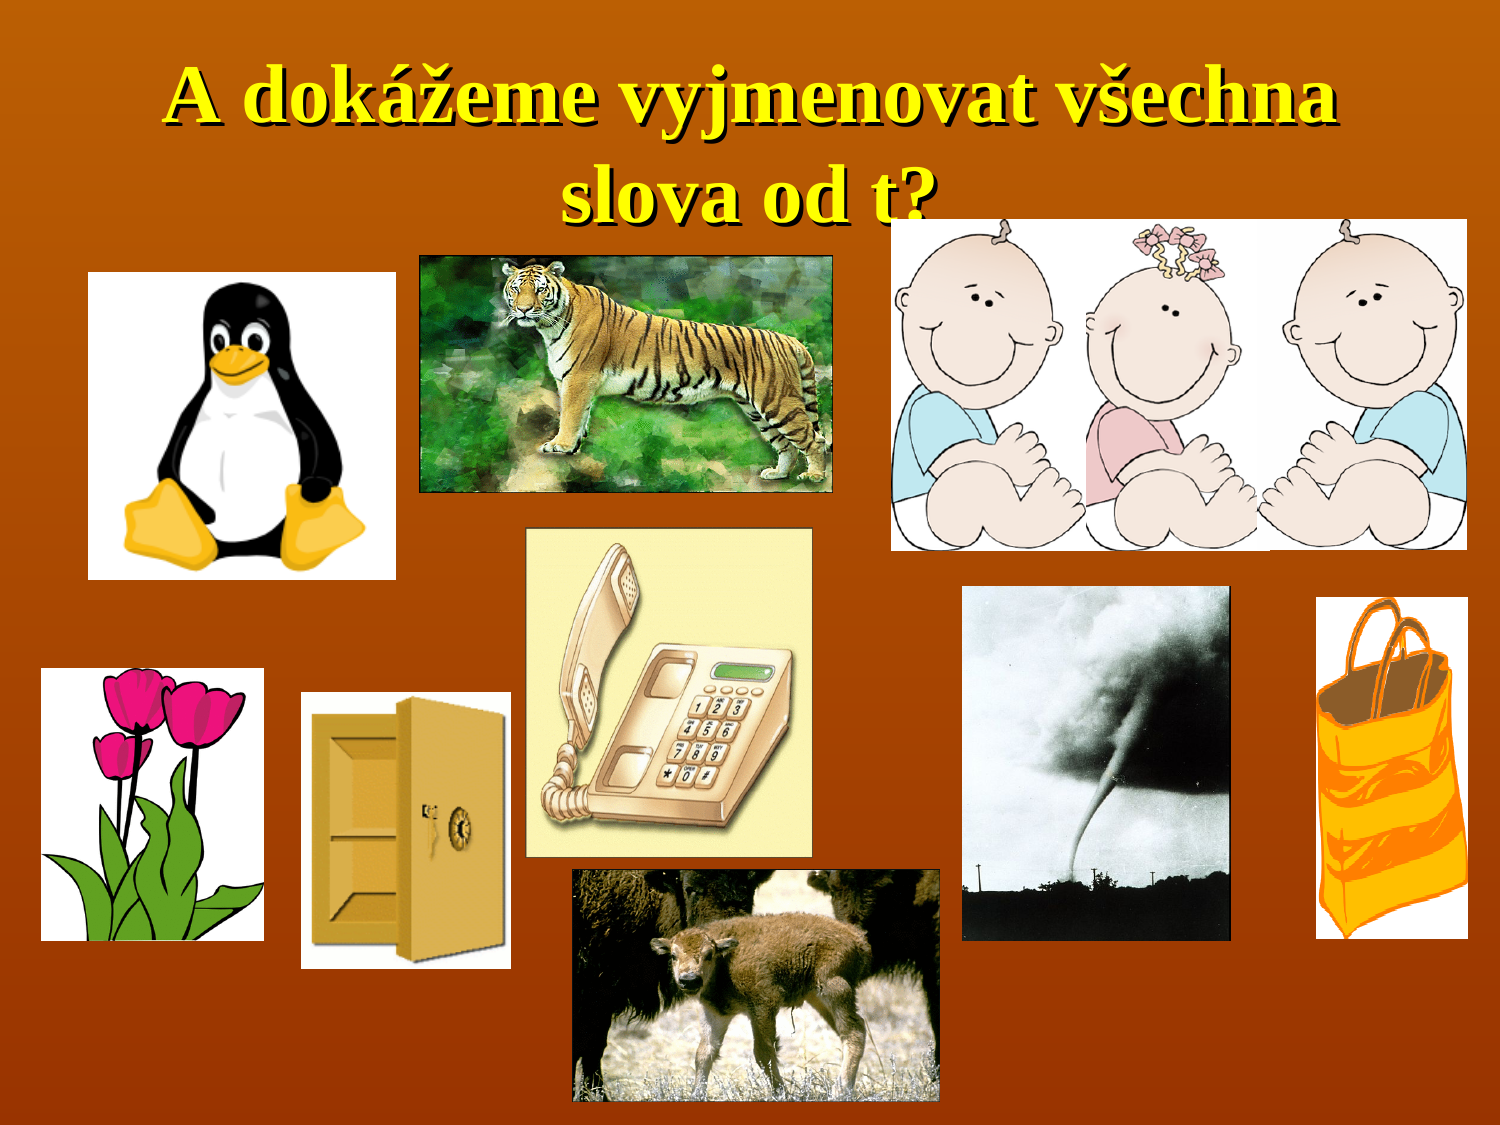

# A dokážeme vyjmenovat všechna slova od t?